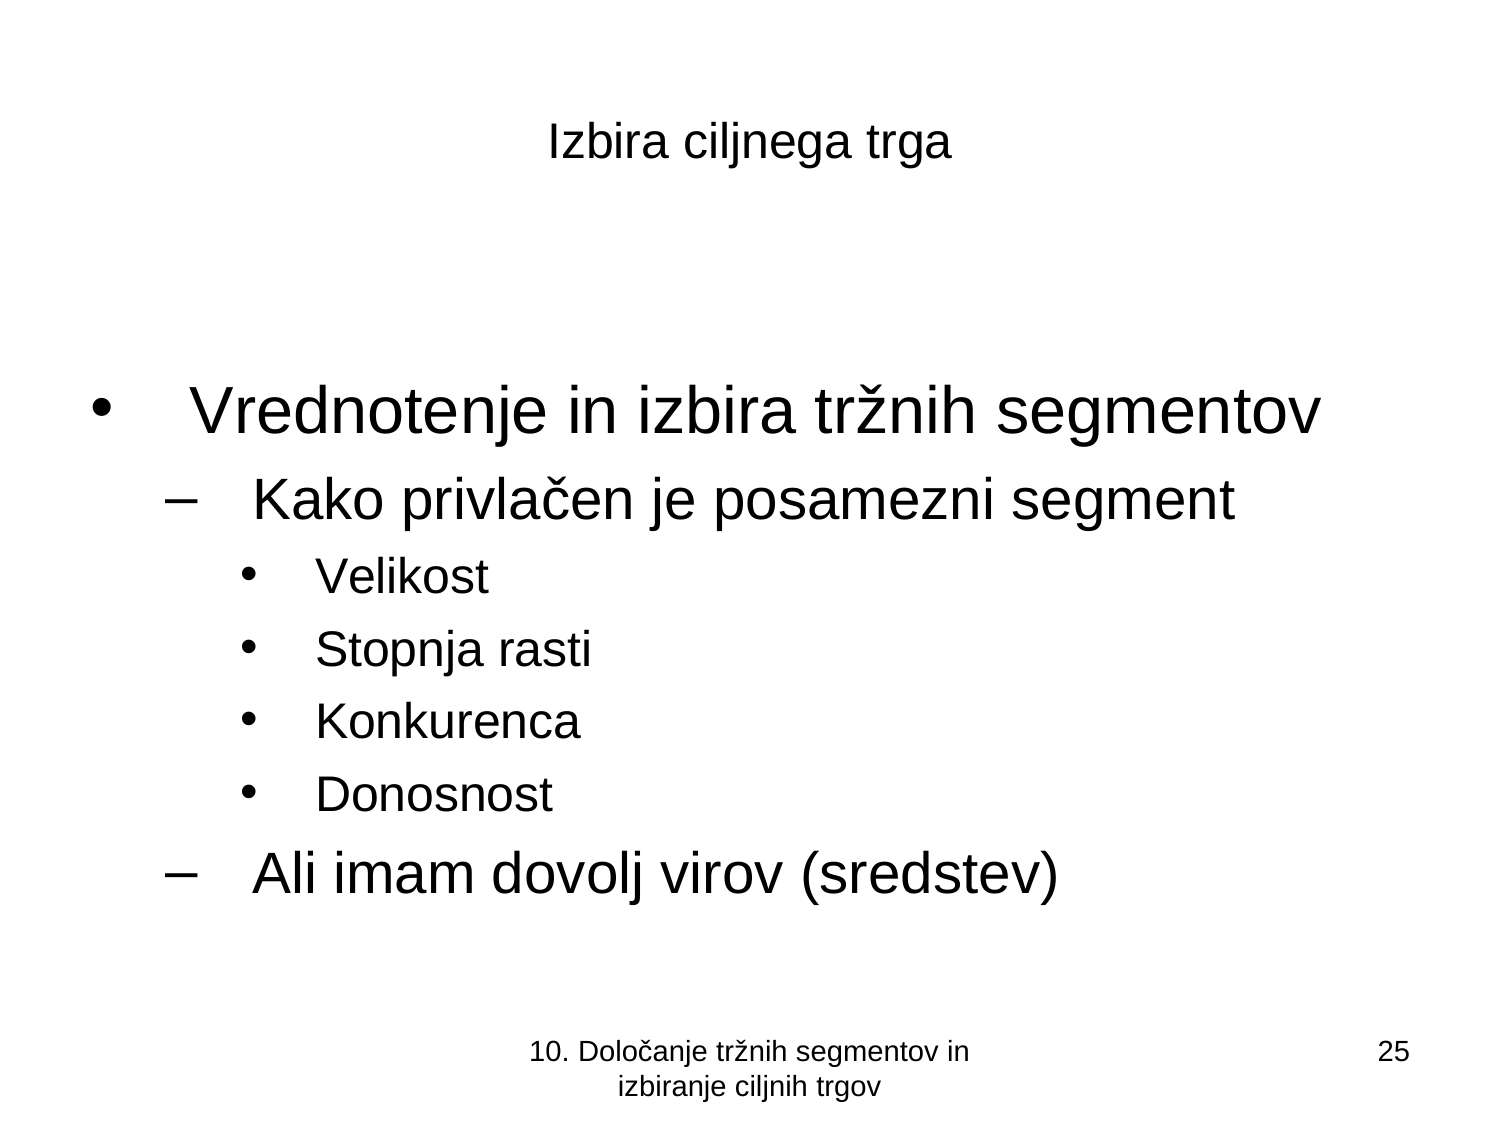

# Izbira ciljnega trga
Vrednotenje in izbira tržnih segmentov
Kako privlačen je posamezni segment
Velikost
Stopnja rasti
Konkurenca
Donosnost
Ali imam dovolj virov (sredstev)
10. Določanje tržnih segmentov in izbiranje ciljnih trgov